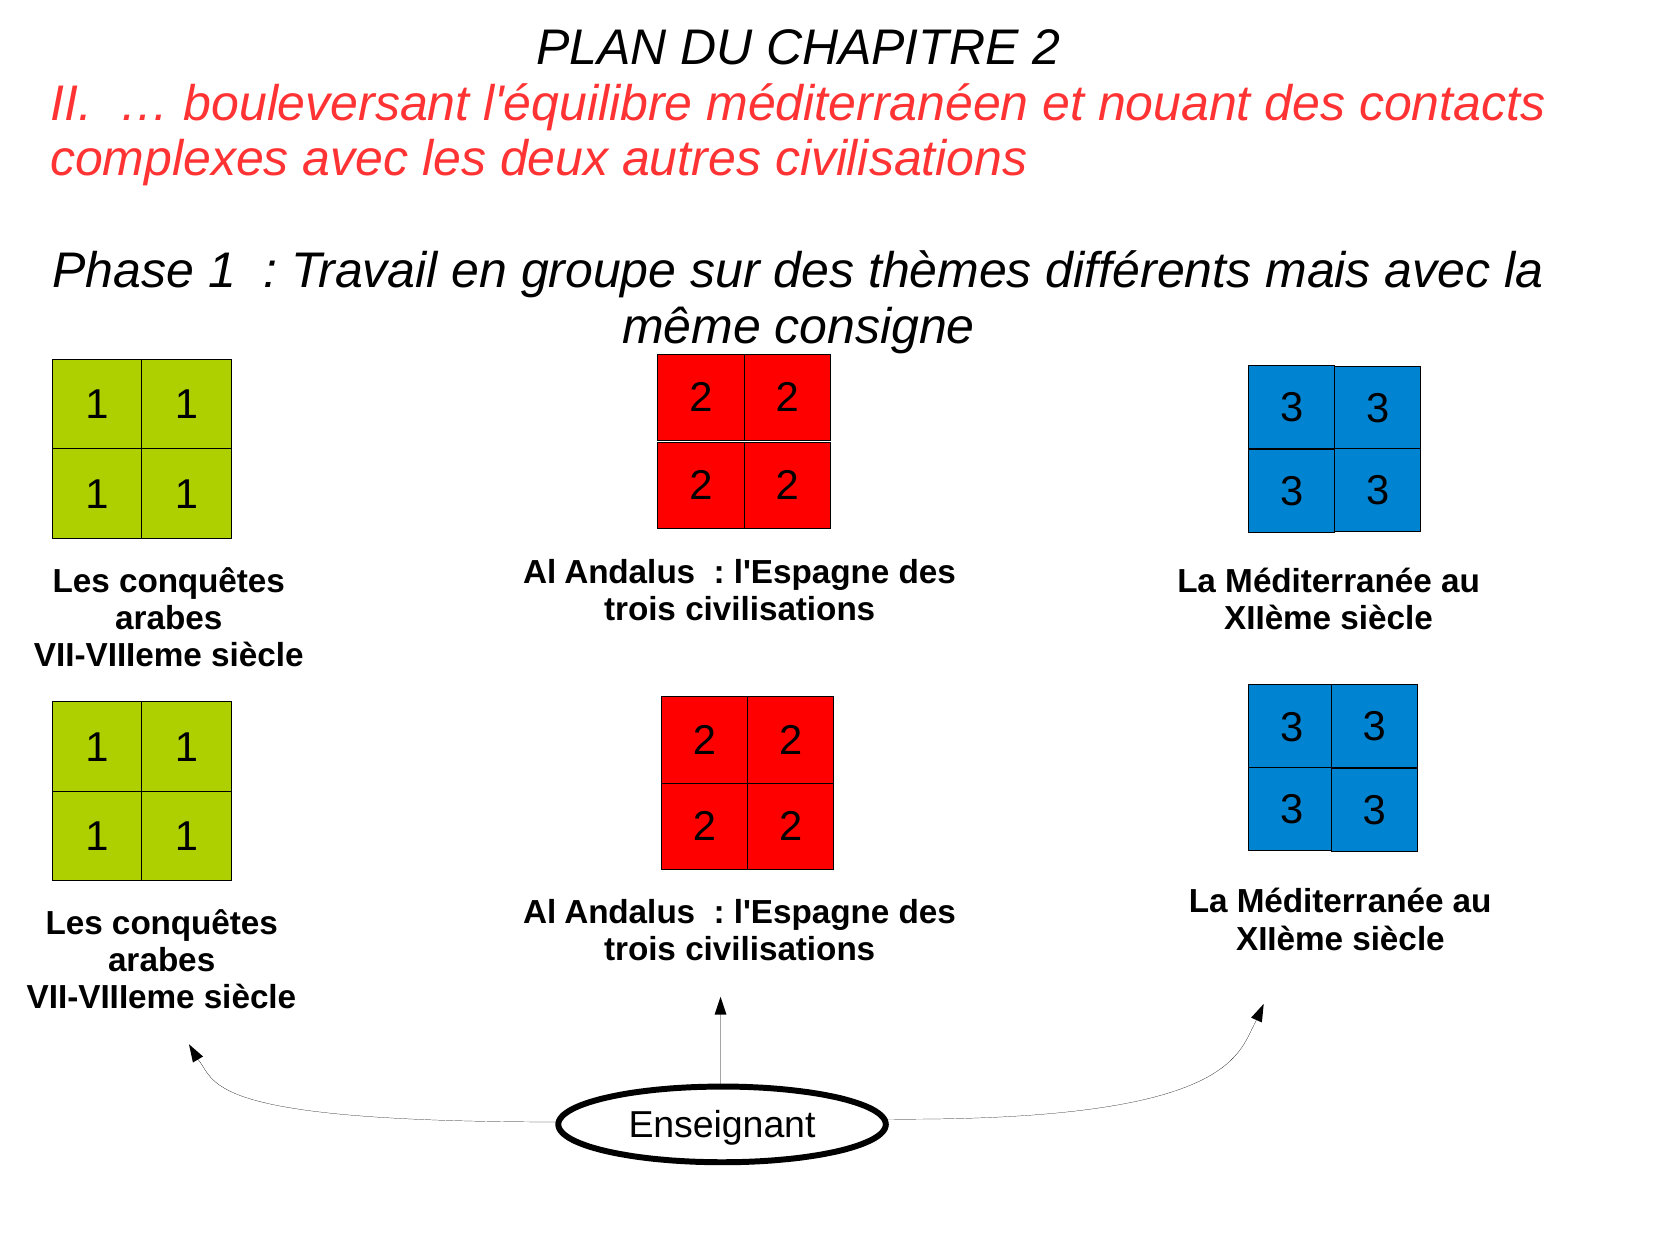

PLAN DU CHAPITRE 2
II. … bouleversant l'équilibre méditerranéen et nouant des contacts complexes avec les deux autres civilisations
Phase 1  : Travail en groupe sur des thèmes différents mais avec la même consigne
2
2
1
1
3
3
2
2
1
1
3
3
Al Andalus  : l'Espagne des trois civilisations
Les conquêtes arabes
VII-VIIIeme siècle
La Méditerranée au XIIème siècle
3
3
2
2
1
1
3
3
2
2
1
1
La Méditerranée au XIIème siècle
Al Andalus  : l'Espagne des trois civilisations
Les conquêtes arabes
VII-VIIIeme siècle
Enseignant